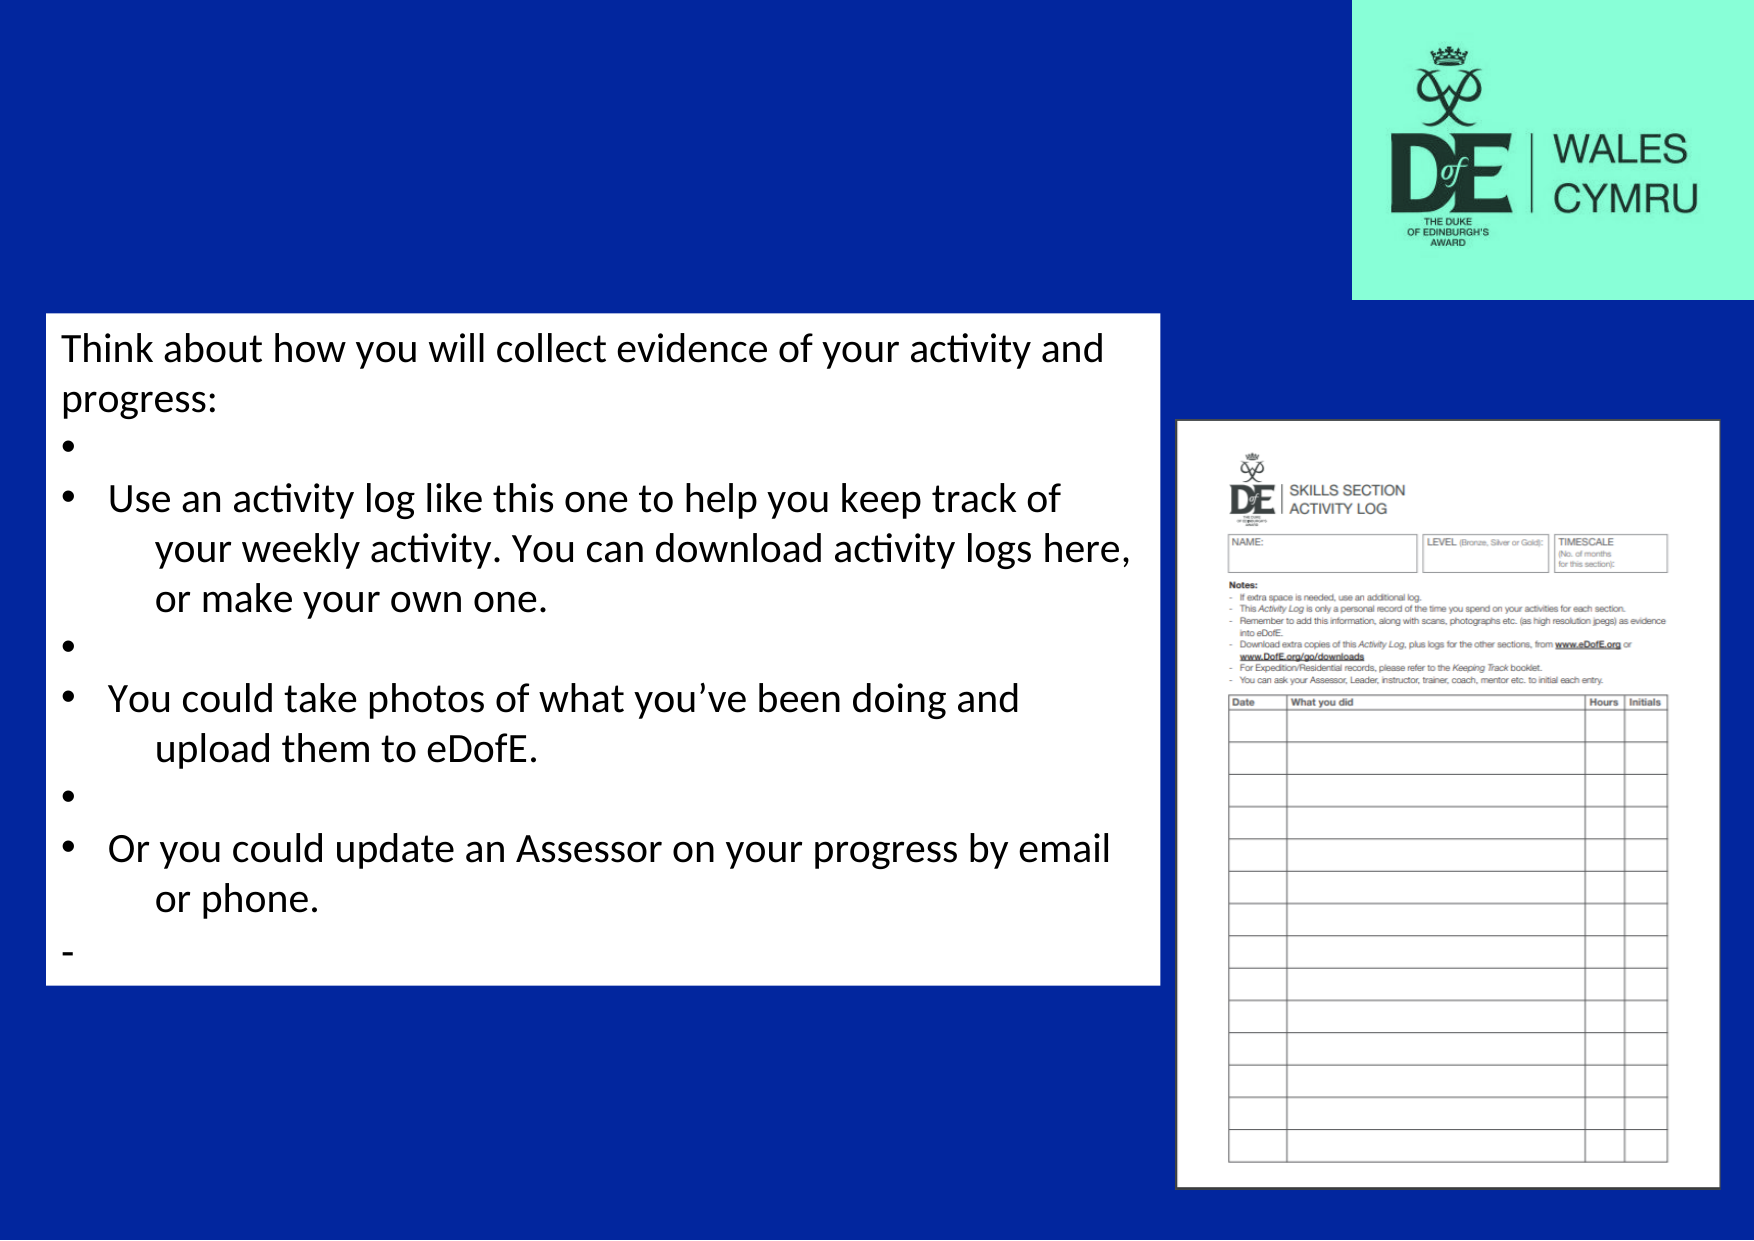

Think about how you will collect evidence of your activity and progress:
Use an activity log like this one to help you keep track of your weekly activity. You can download activity logs here, or make your own one.
You could take photos of what you’ve been doing and upload them to eDofE.
Or you could update an Assessor on your progress by email or phone.
# Step 4. Evidence